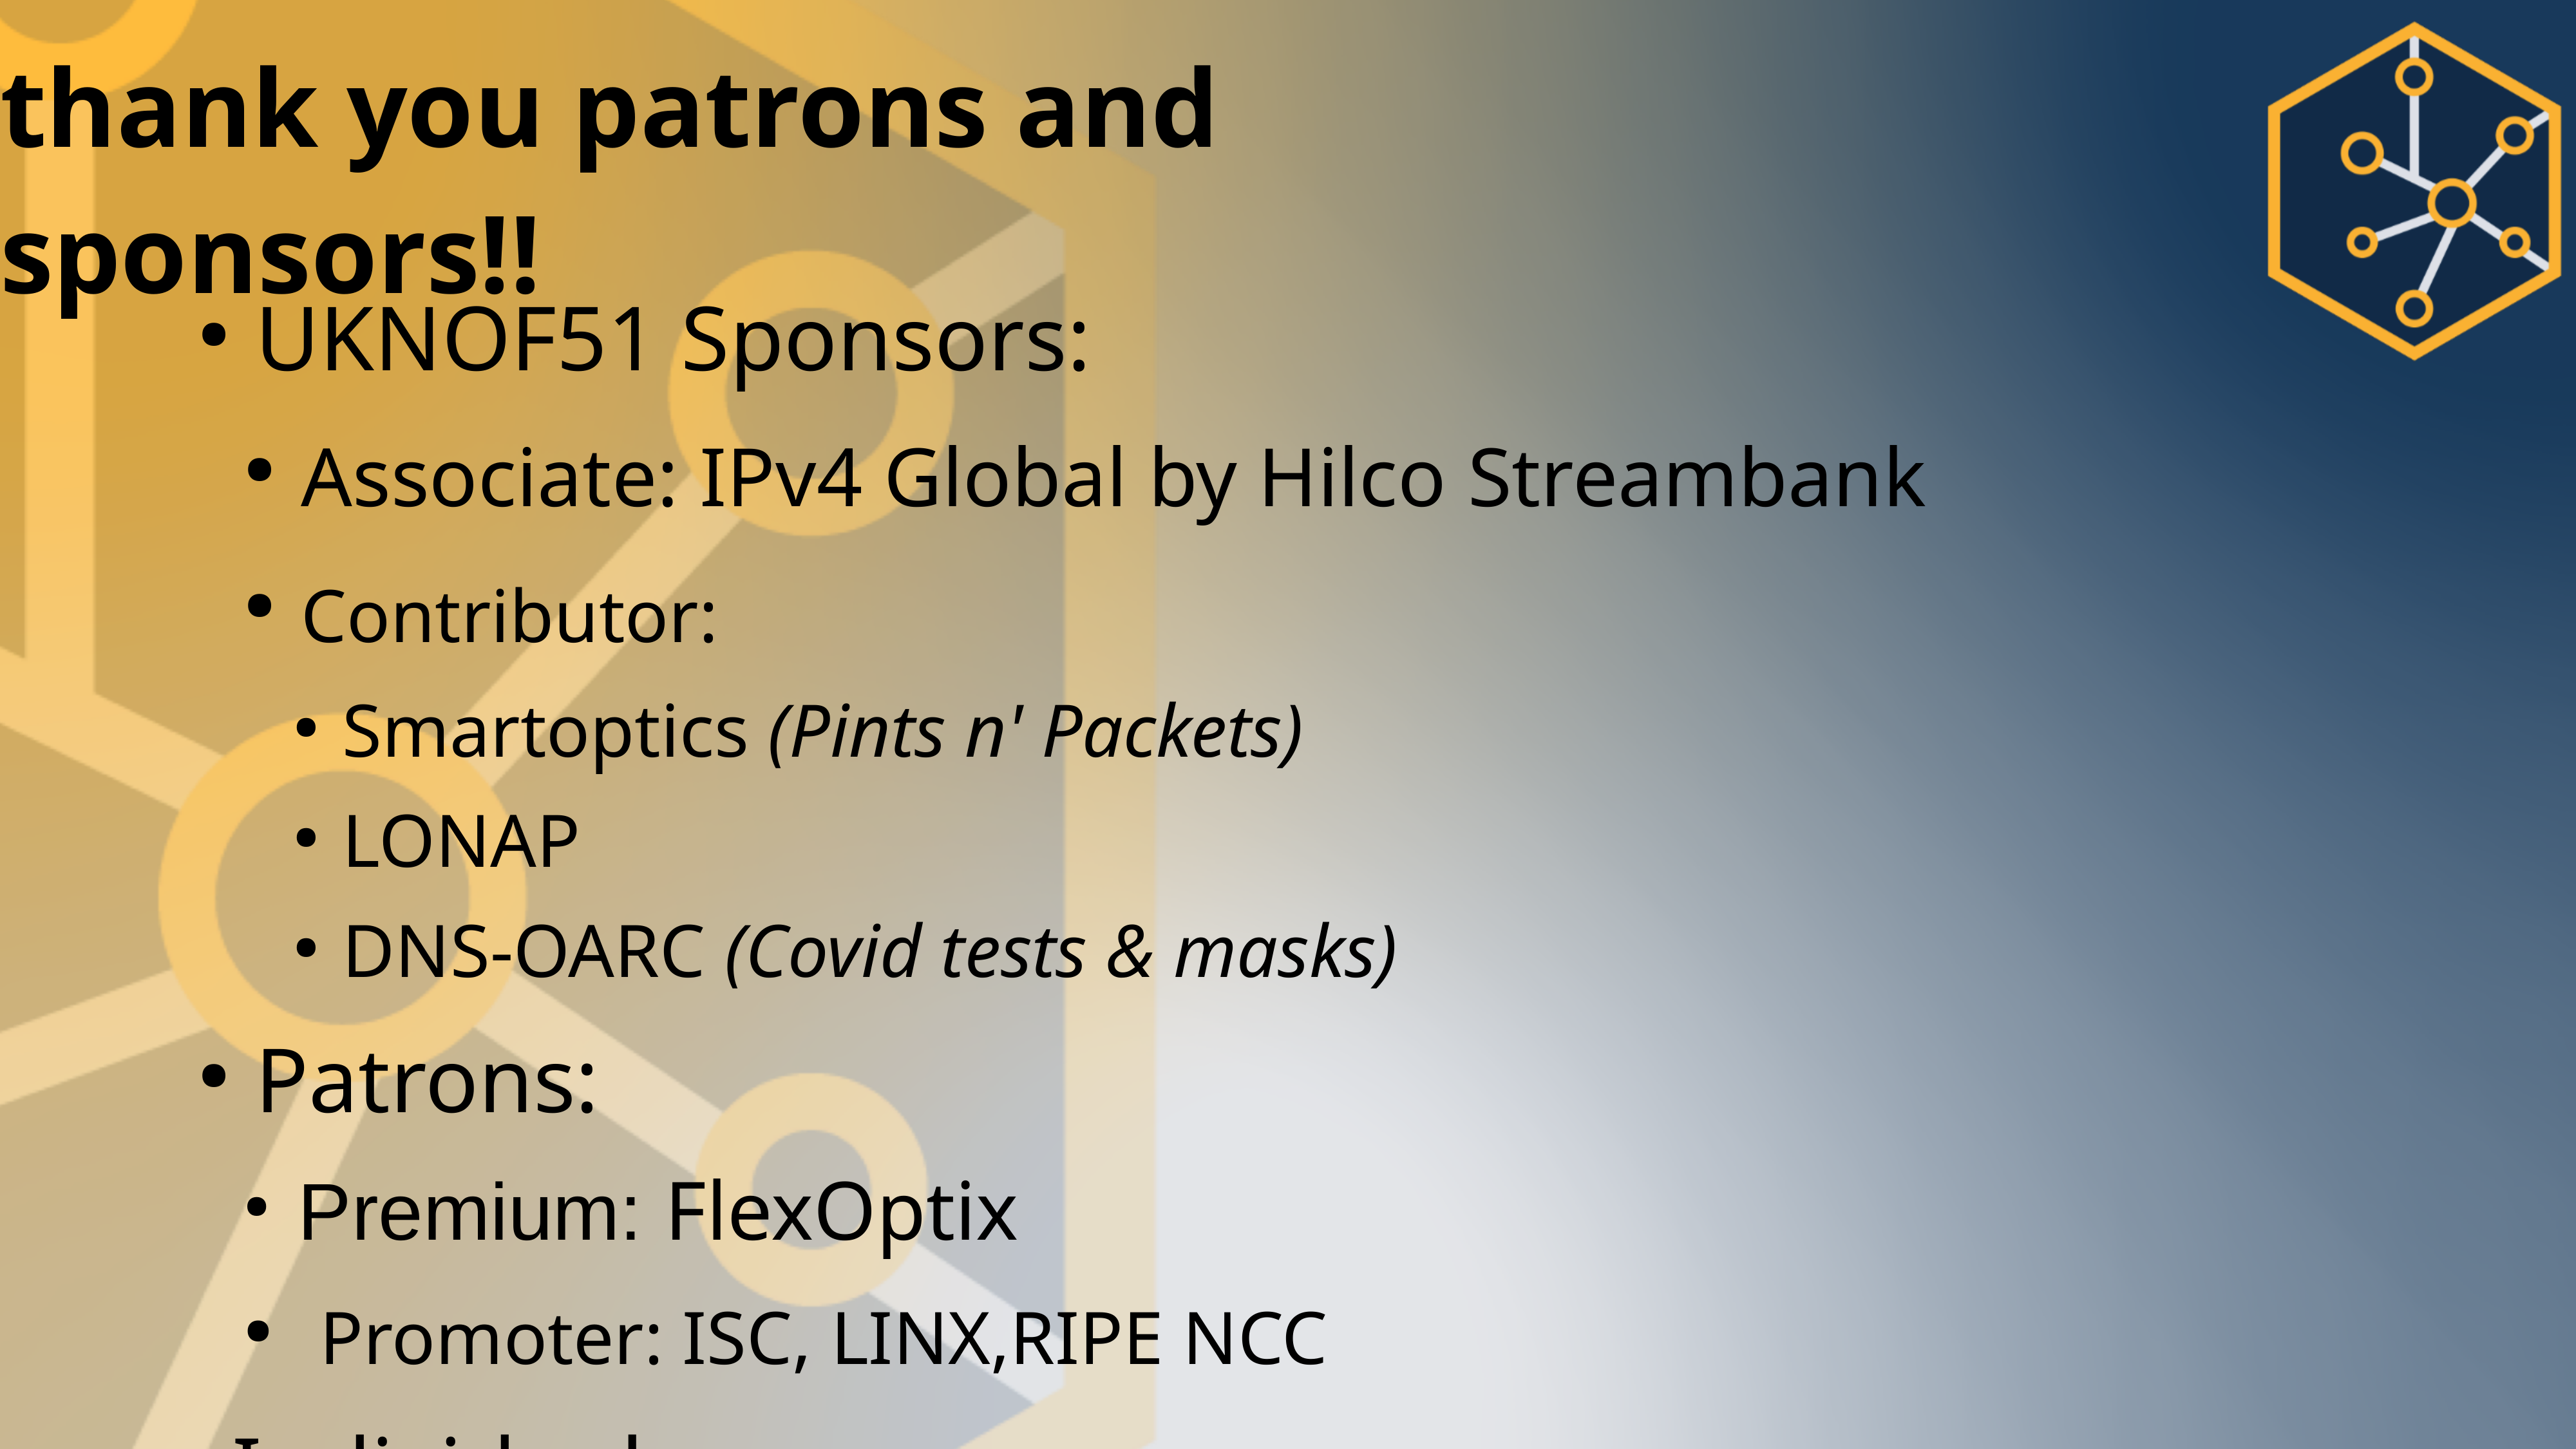

# thank you patrons and sponsors!!
 UKNOF51 Sponsors:
 Associate: IPv4 Global by Hilco Streambank
 Contributor:
 Smartoptics (Pints n' Packets)
 LONAP
 DNS-OARC (Covid tests & masks)
 Patrons:
 Premium: FlexOptix
 Promoter: ISC, LINX,RIPE NCC
Individuals